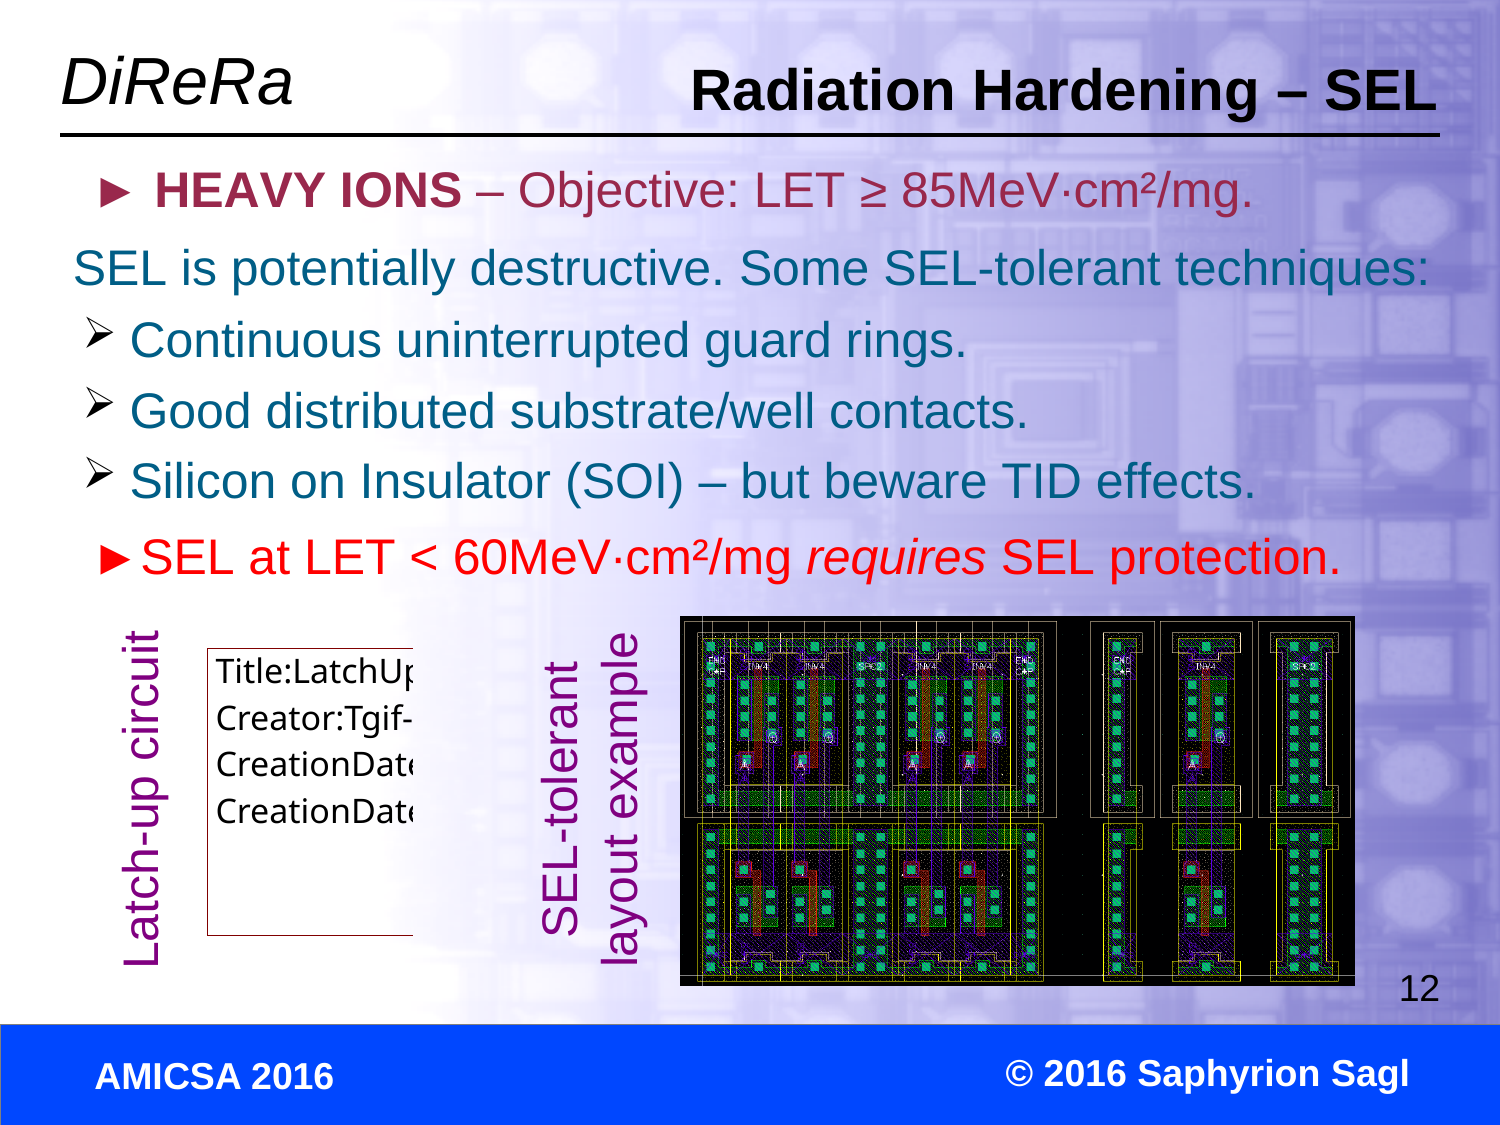

Radiation Hardening – SEL
► HEAVY IONS – Objective: LET ≥ 85MeV∙cm²/mg.
SEL is potentially destructive. Some SEL-tolerant techniques:
Continuous uninterrupted guard rings.
Good distributed substrate/well contacts.
Silicon on Insulator (SOI) – but beware TID effects.
►SEL at LET < 60MeV∙cm²/mg requires SEL protection.
SEL-tolerant layout example
Latch-up circuit
12
AMICSA 2016